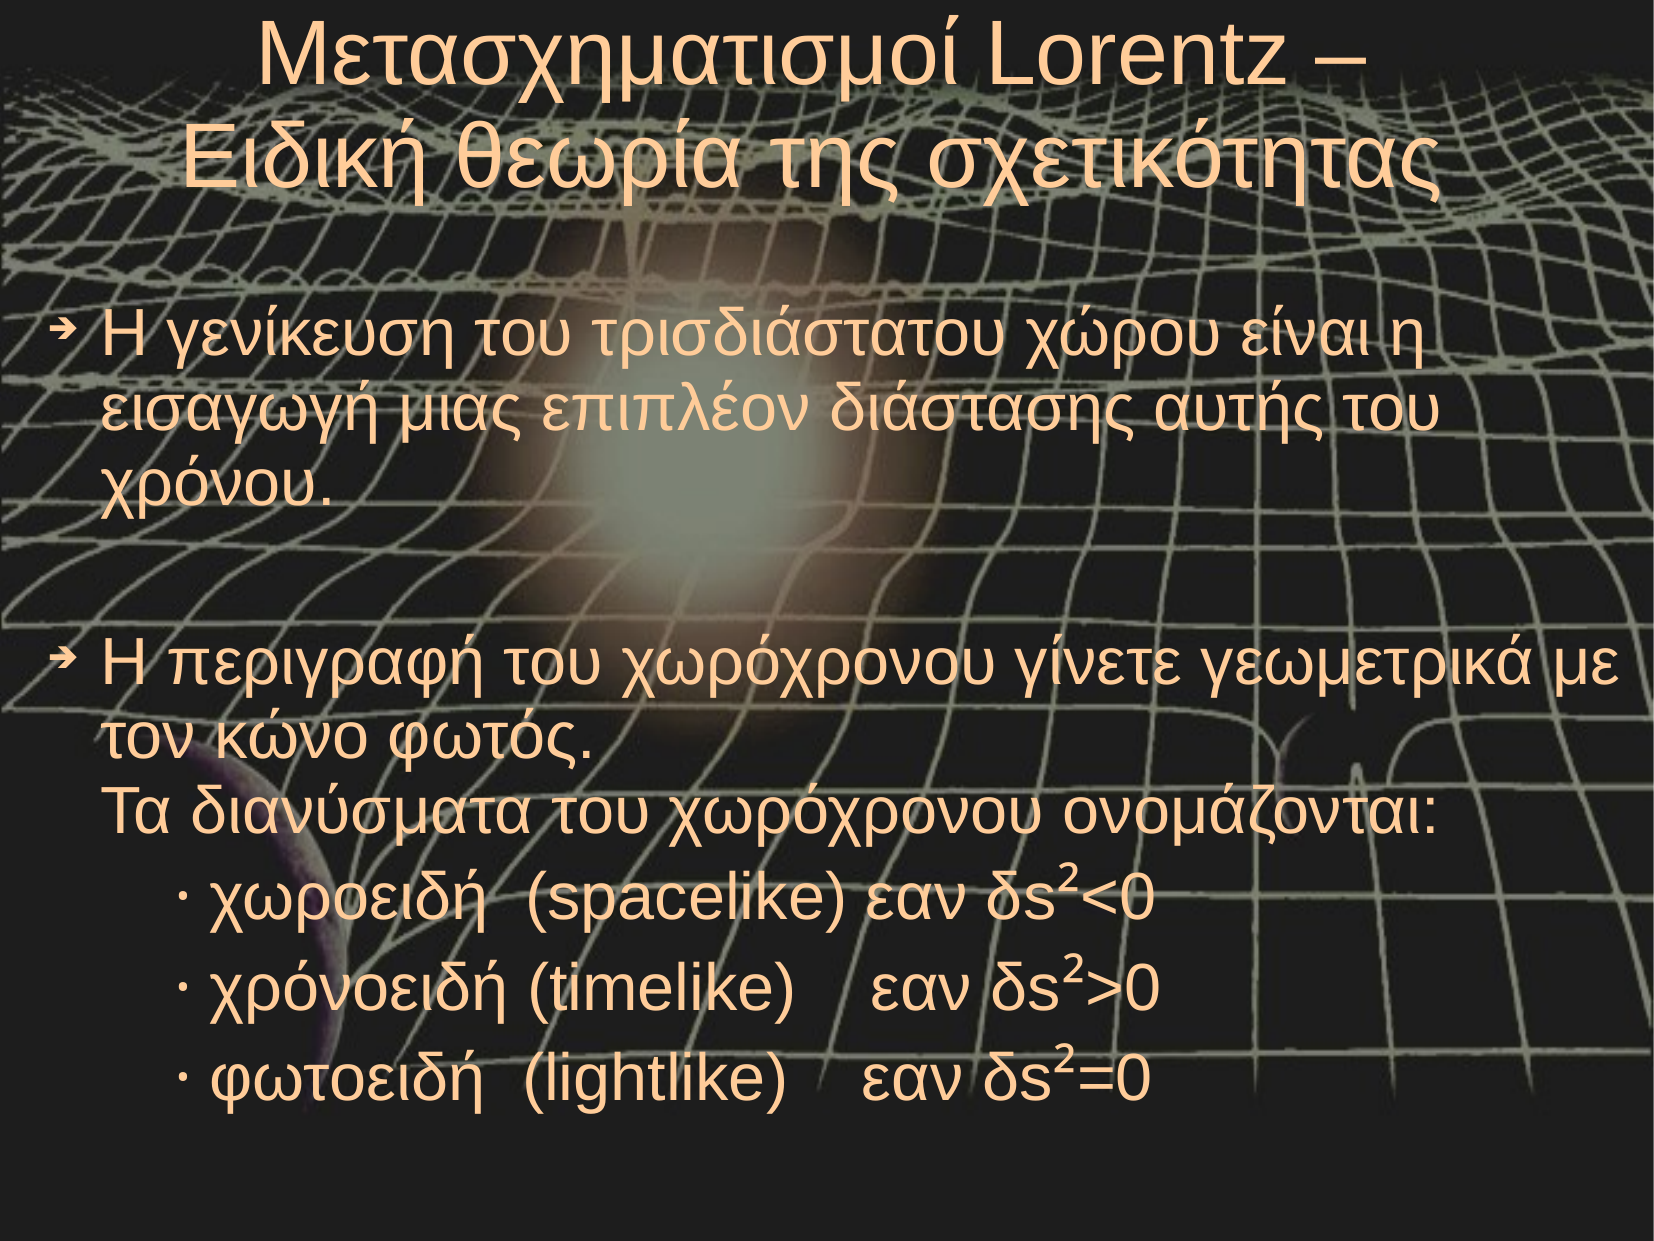

# Μετασχηματισμοί Lorentz – Ειδική θεωρία της σχετικότητας
Η γενίκευση του τρισδιάστατου χώρου είναι η εισαγωγή μιας επιπλέον διάστασης αυτής του χρόνου.
Η περιγραφή του χωρόχρονου γίνετε γεωμετρικά με τον κώνο φωτός.
Τα διανύσματα του χωρόχρονου ονομάζονται:
 · χωροειδή (spacelike) εαν δs²<0
 · χρόνοειδή (timelike) εαν δs²>0
 · φωτοειδή (lightlike) εαν δs²=0